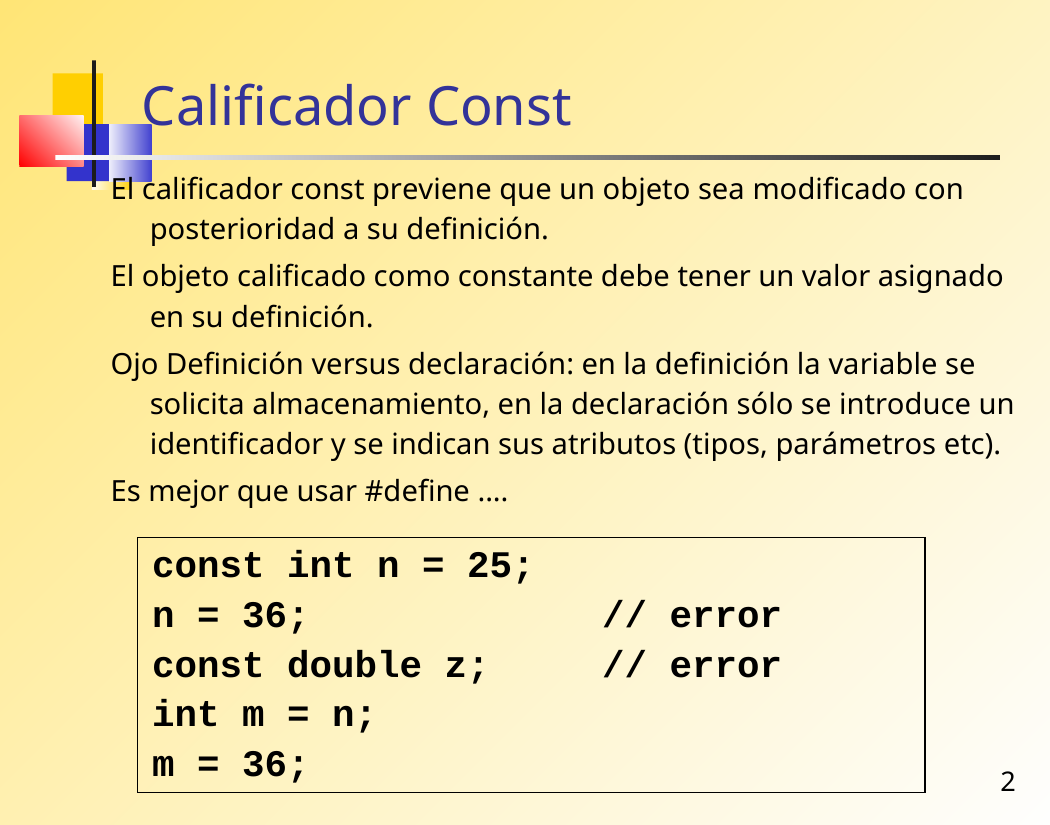

# Calificador Const
El calificador const previene que un objeto sea modificado con posterioridad a su definición.
El objeto calificado como constante debe tener un valor asignado en su definición.
Ojo Definición versus declaración: en la definición la variable se solicita almacenamiento, en la declaración sólo se introduce un identificador y se indican sus atributos (tipos, parámetros etc).
Es mejor que usar #define ....
const int n = 25;
n = 36; // error
const double z; // error
int m = n;
m = 36;
2